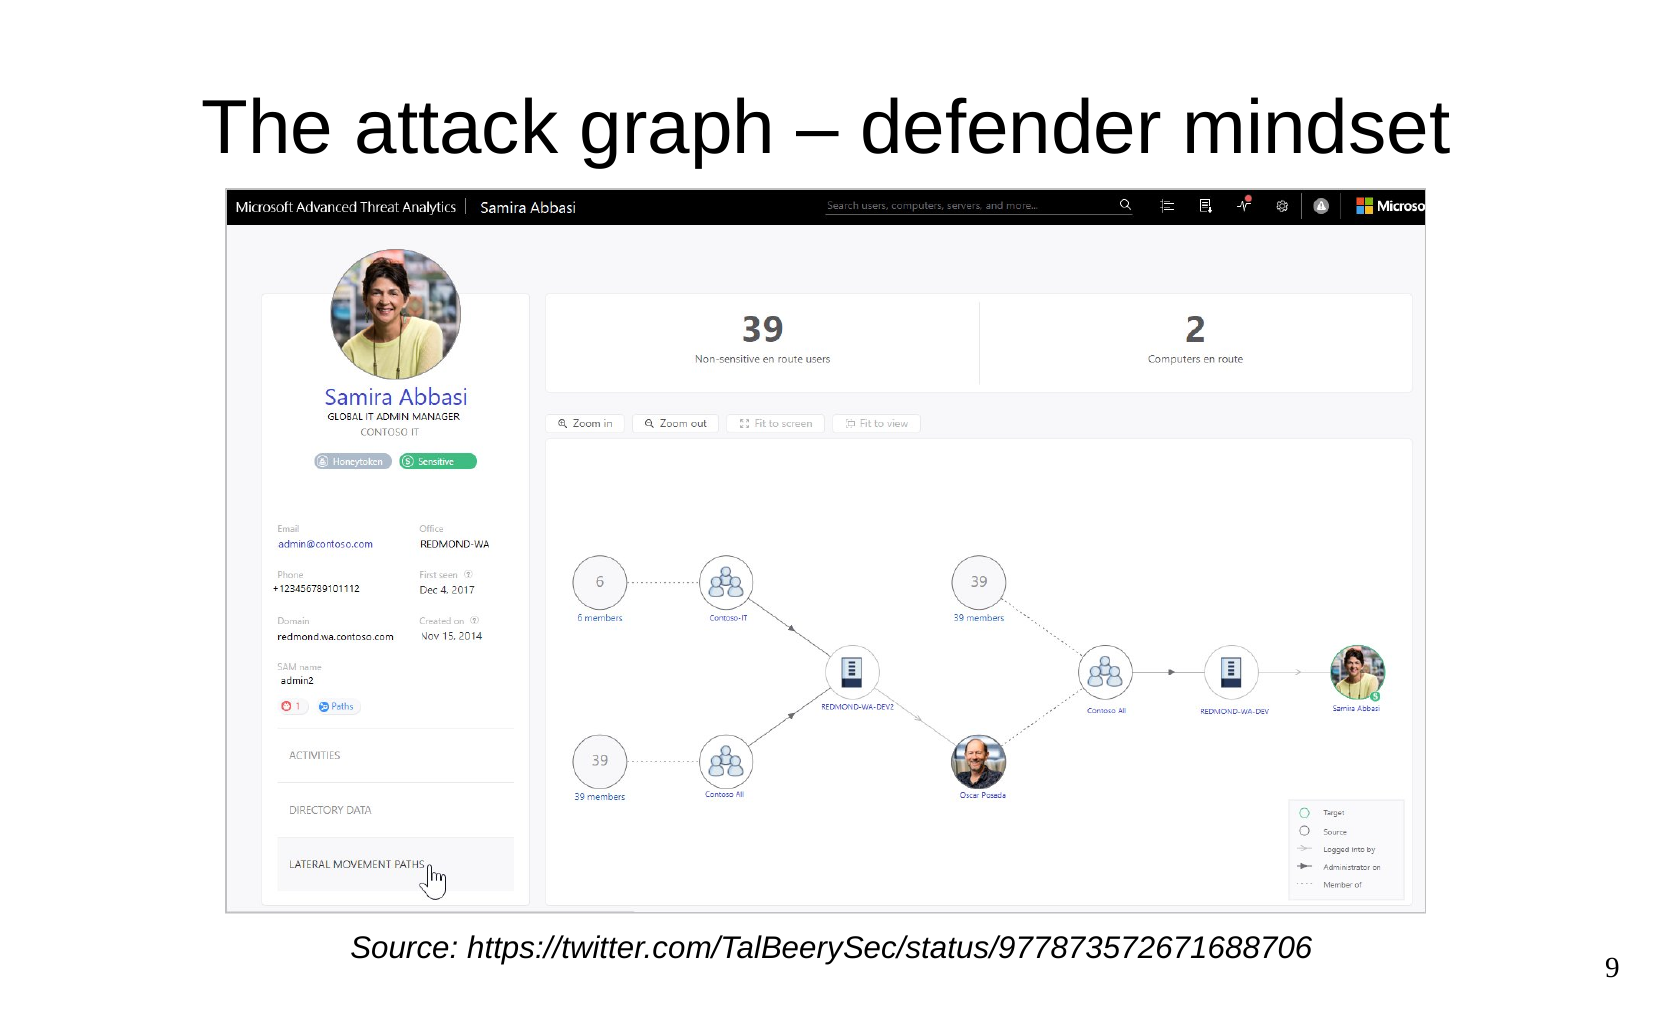

# The attack graph – defender mindset
Source: https://twitter.com/TalBeerySec/status/977873572671688706